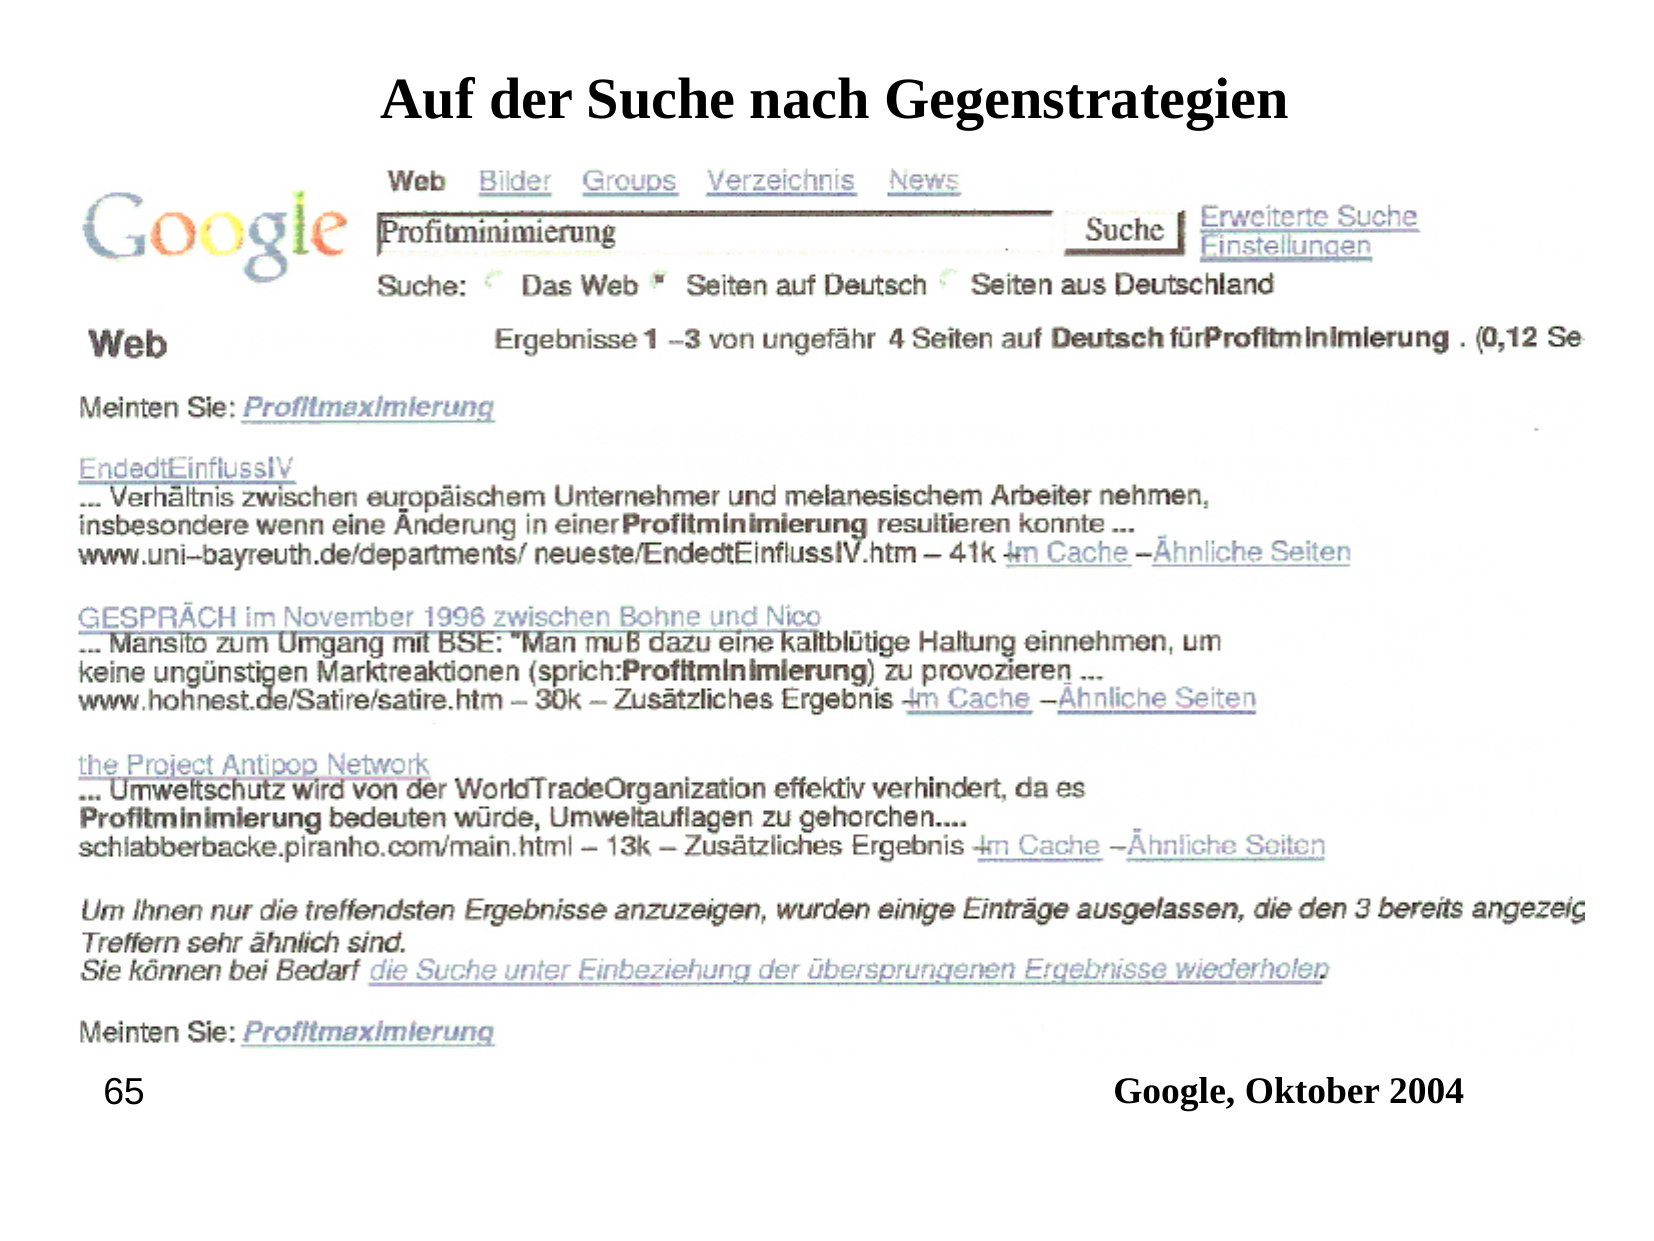

Auf der Suche nach Gegenstrategien
Google, Oktober 2004